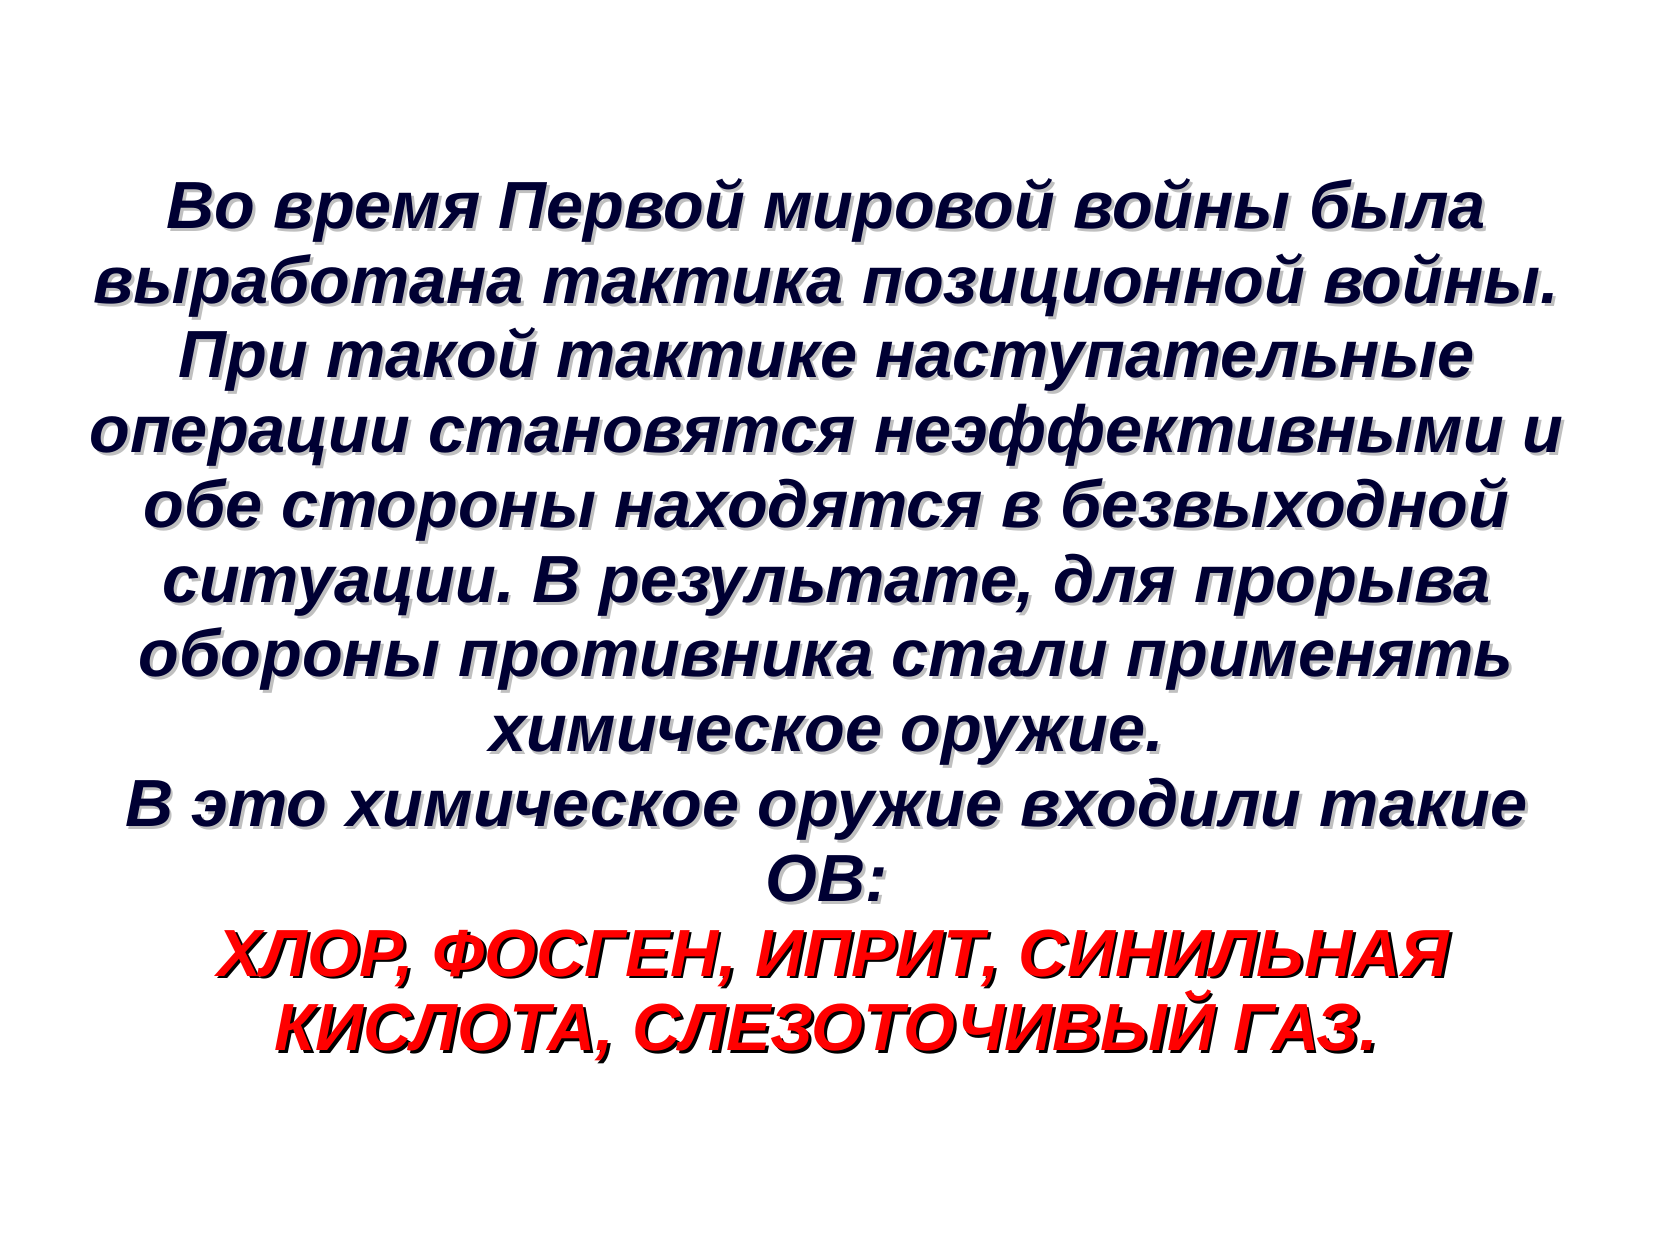

# Во время Первой мировой войны была выработана тактика позиционной войны. При такой тактике наступательные операции становятся неэффективными и обе стороны находятся в безвыходной ситуации. В результате, для прорыва обороны противника стали применять химическое оружие. В это химическое оружие входили такие ОВ: ХЛОР, ФОСГЕН, ИПРИТ, СИНИЛЬНАЯ КИСЛОТА, СЛЕЗОТОЧИВЫЙ ГАЗ.